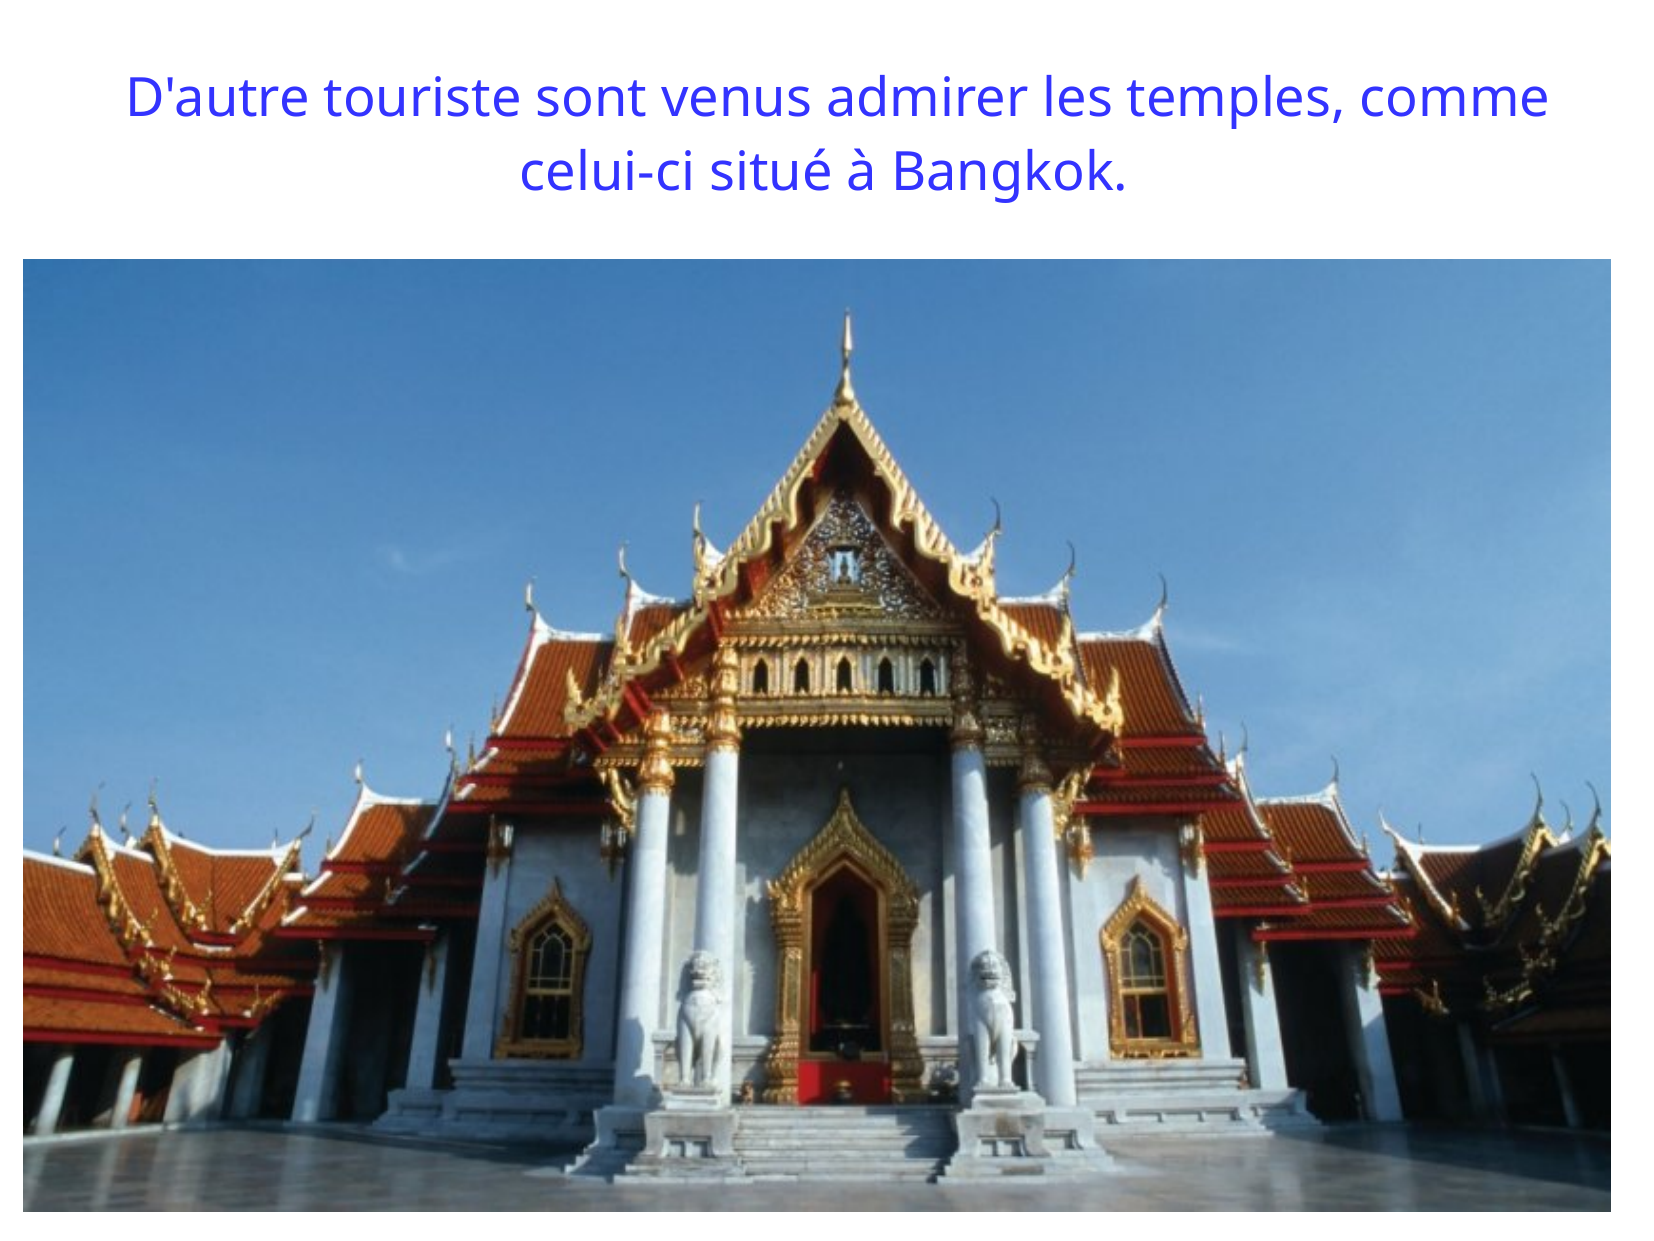

# D'autre touriste sont venus admirer les temples, comme celui-ci situé à Bangkok.